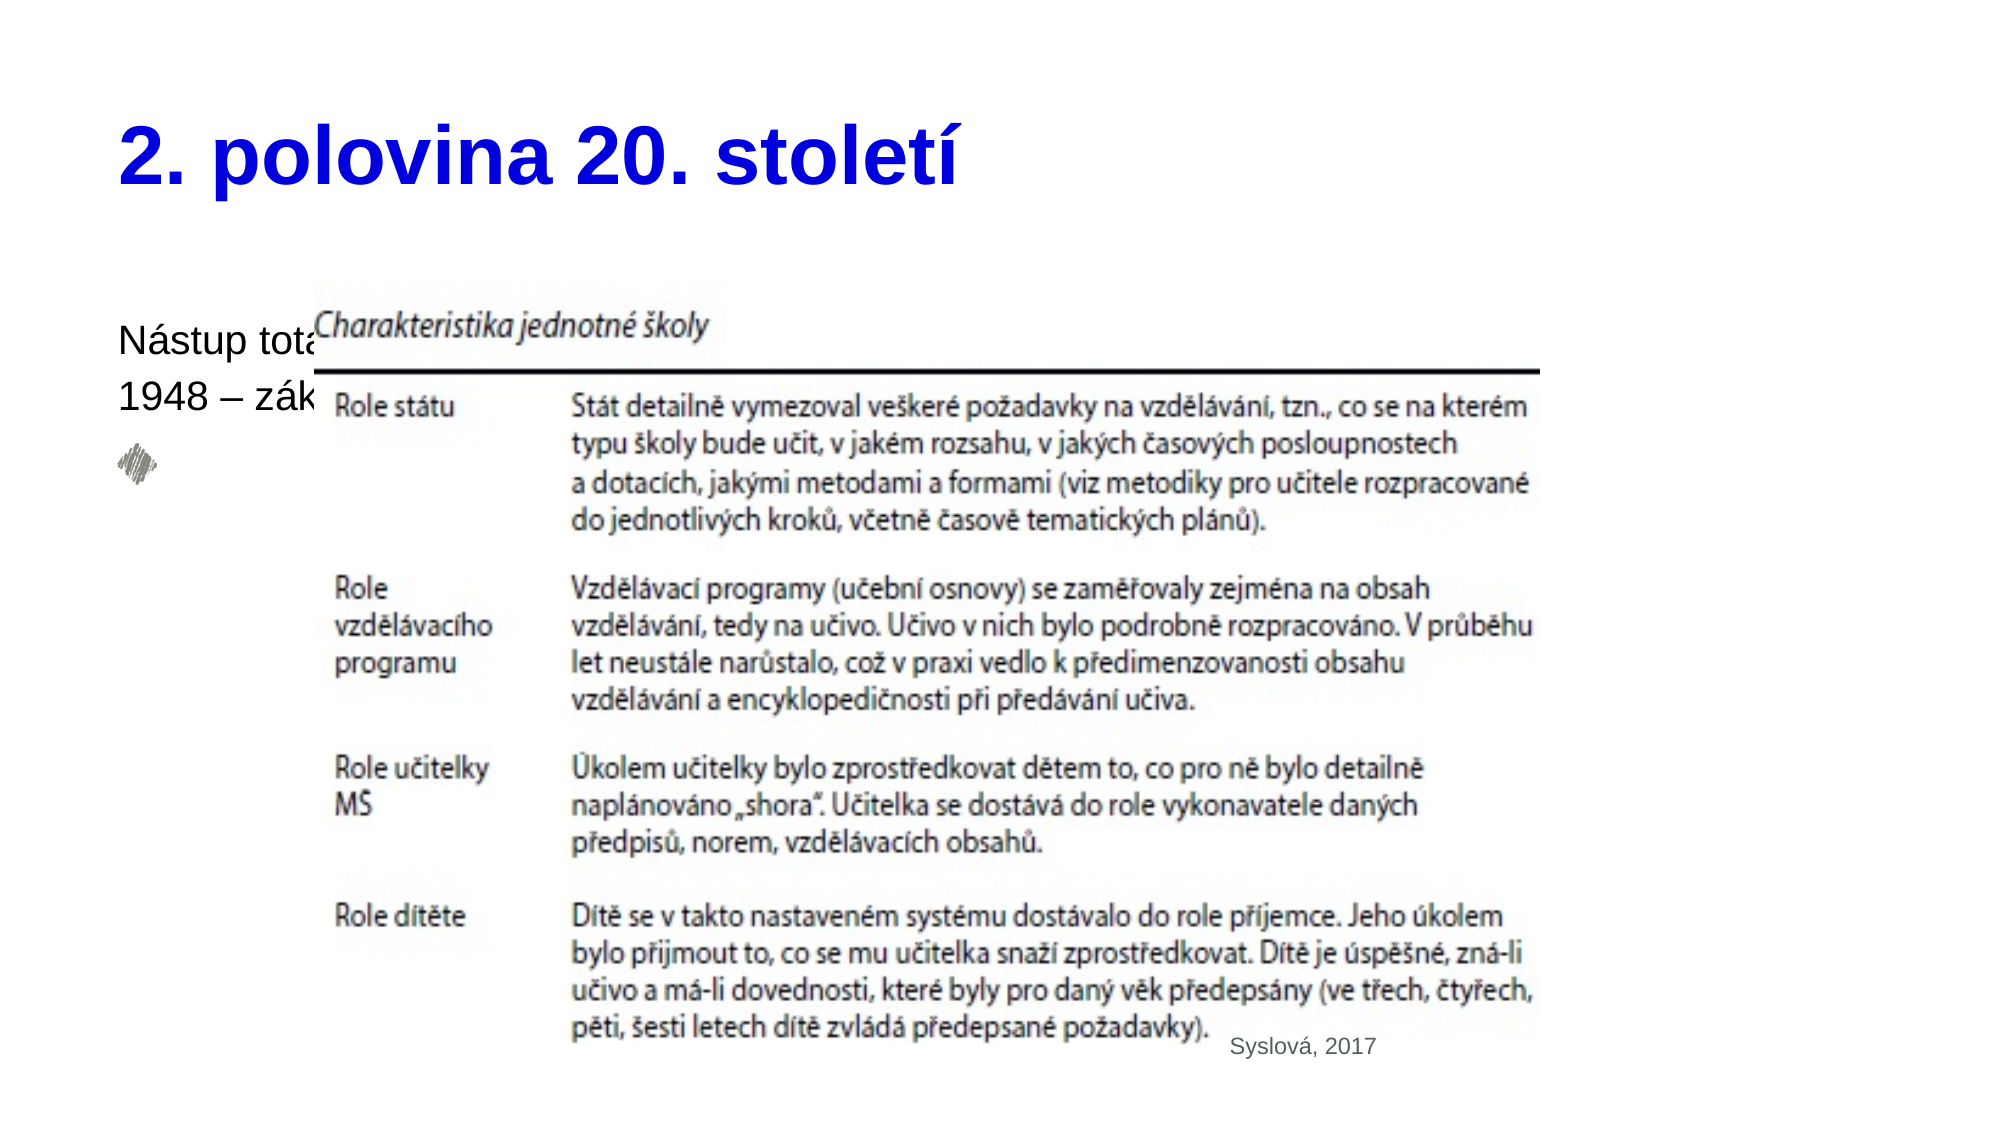

# 2. polovina 20. století
Nástup totality – potlačení reformních snah,
1948 – zákon o jednotné škole
Syslová, 2017